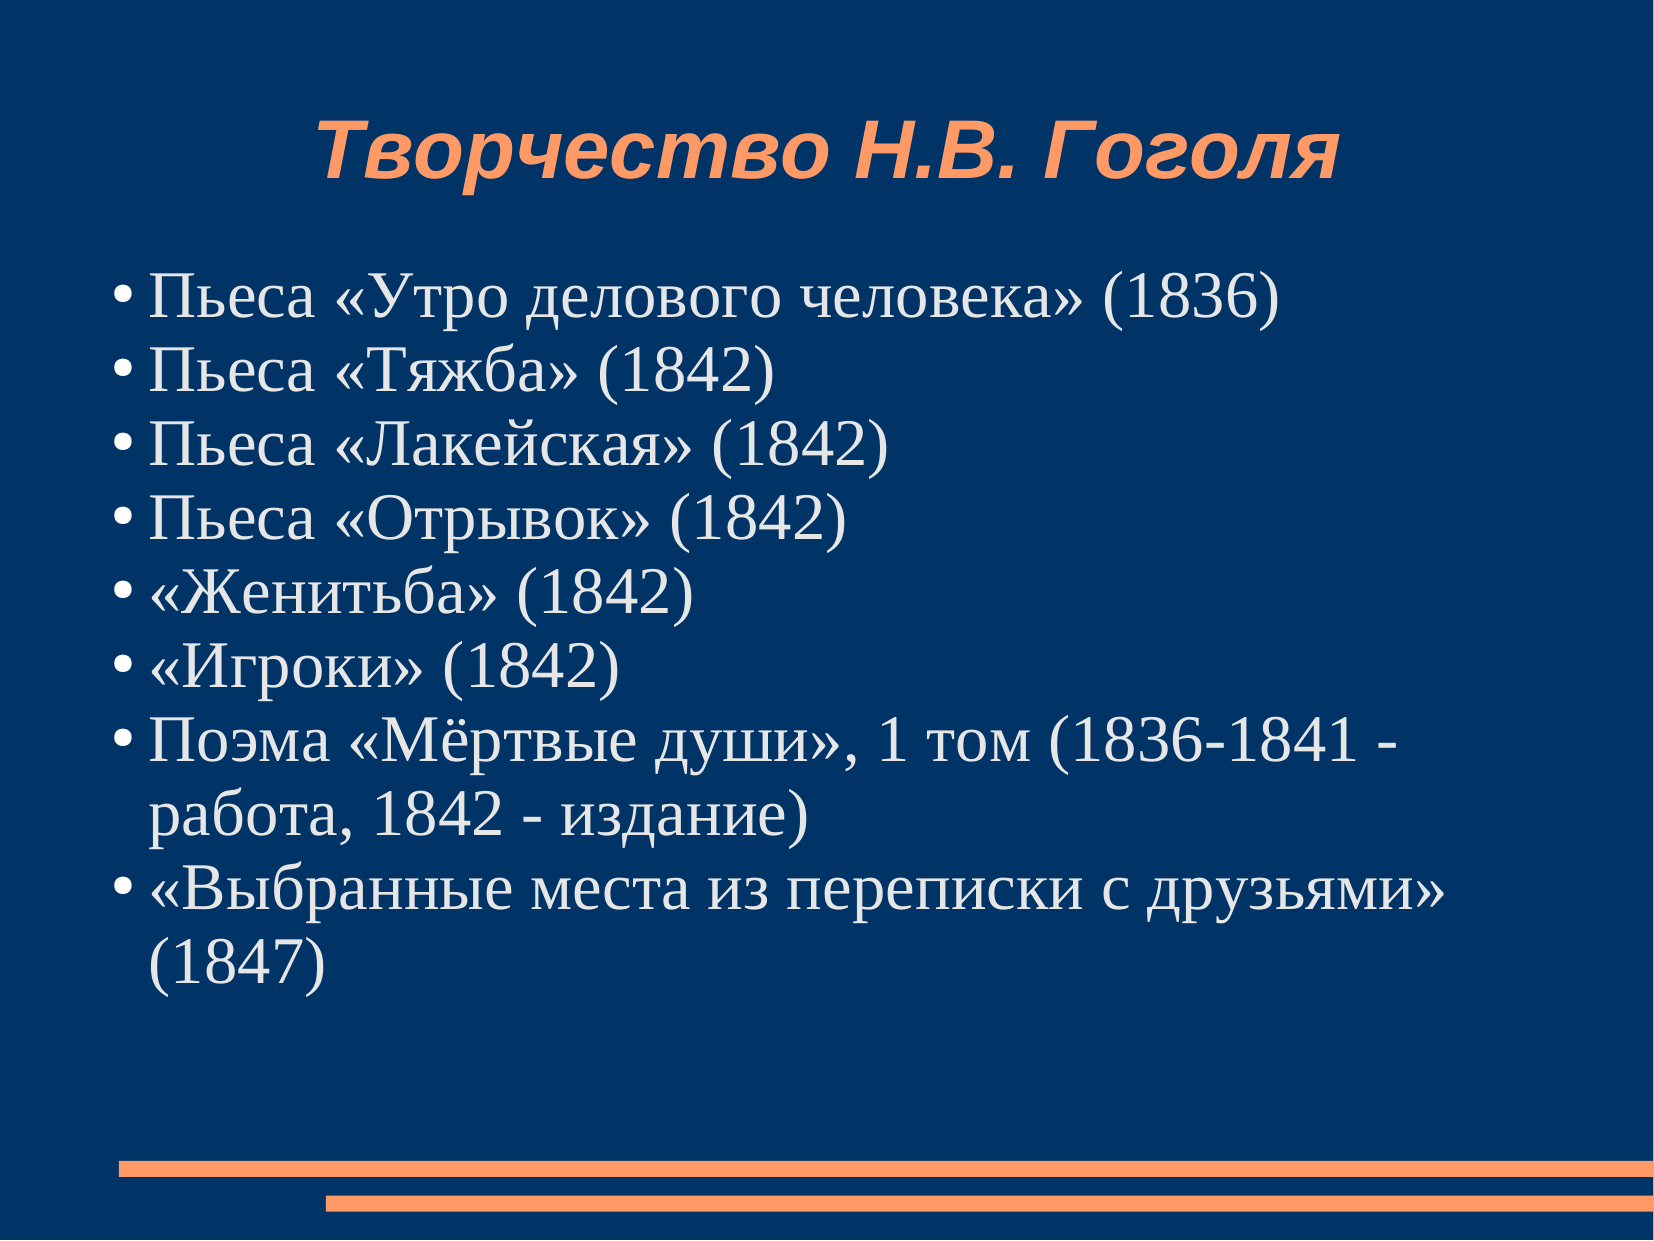

# Творчество Н.В. Гоголя
Пьеса «Утро делового человека» (1836)
Пьеса «Тяжба» (1842)
Пьеса «Лакейская» (1842)
Пьеса «Отрывок» (1842)
«Женитьба» (1842)
«Игроки» (1842)
Поэма «Мёртвые души», 1 том (1836-1841 - работа, 1842 - издание)
«Выбранные места из переписки с друзьями» (1847)